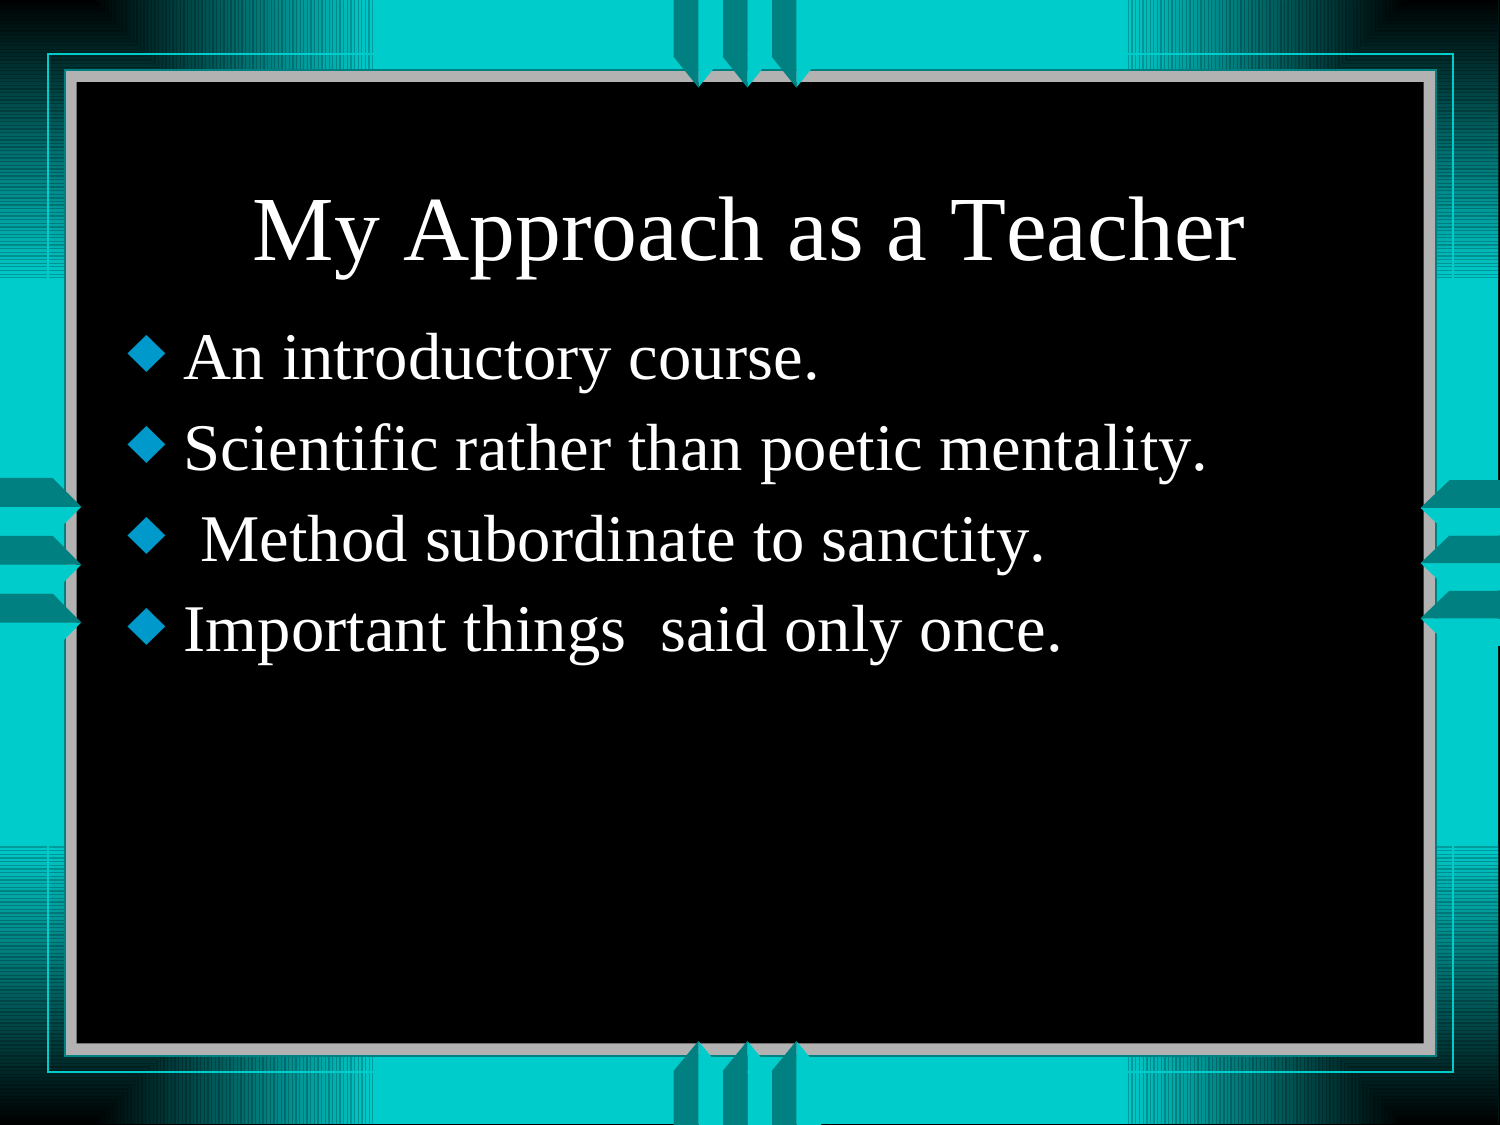

# My Approach as a Teacher
An introductory course.
Scientific rather than poetic mentality.
 Method subordinate to sanctity.
Important things said only once.